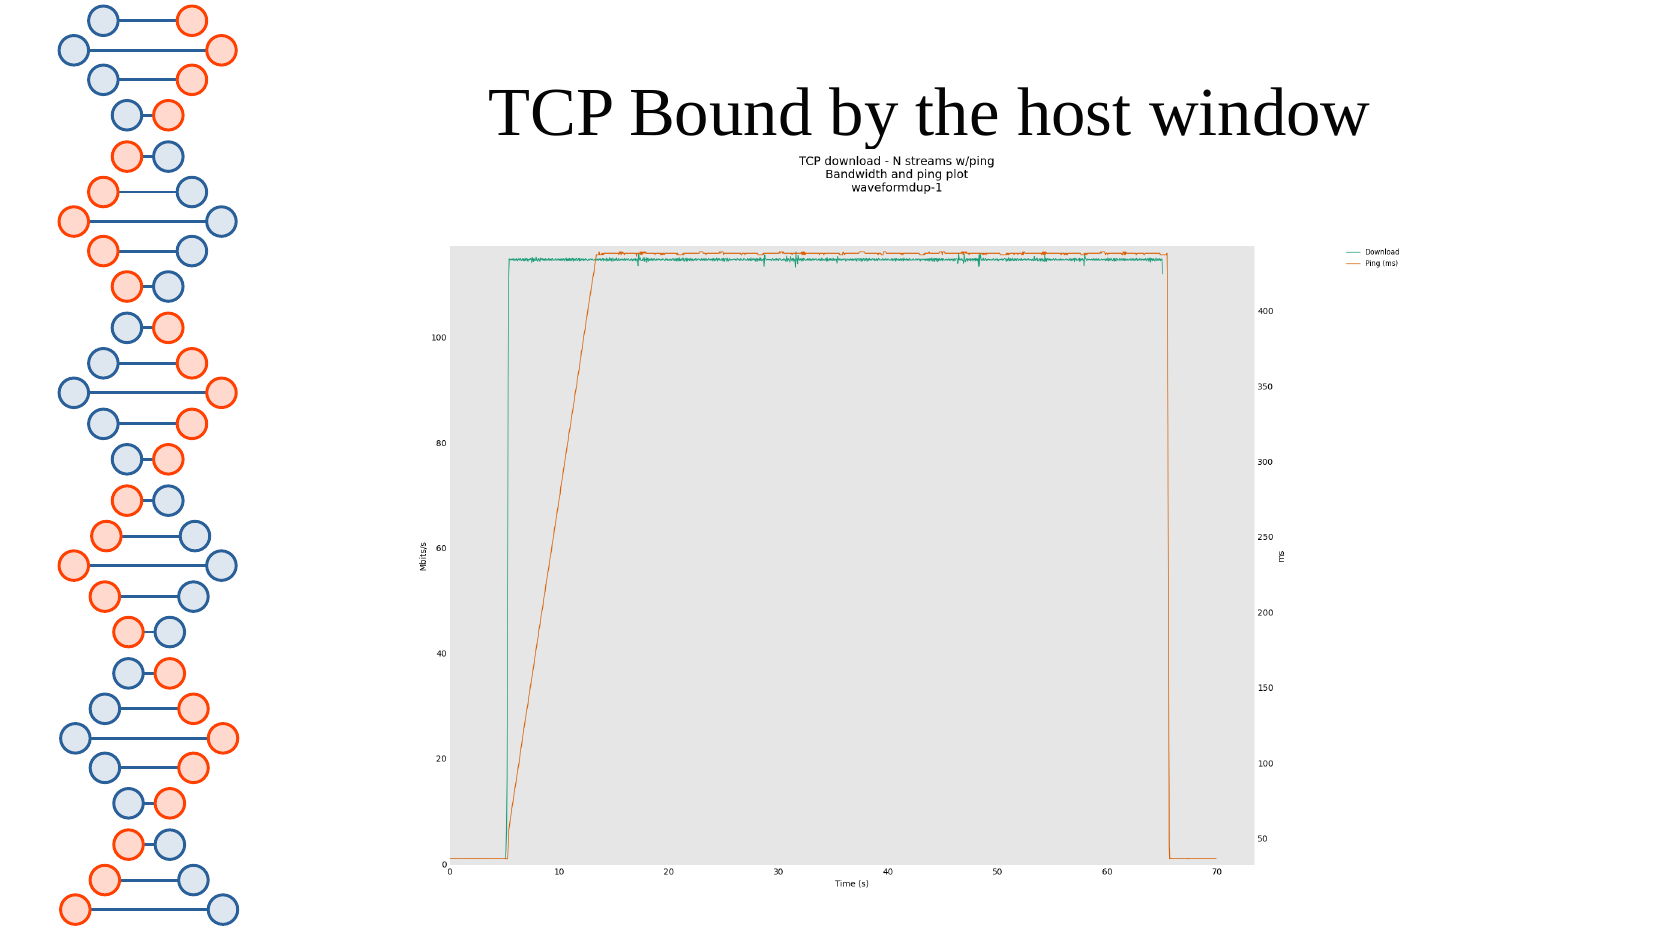

# TCP Bound by the host window